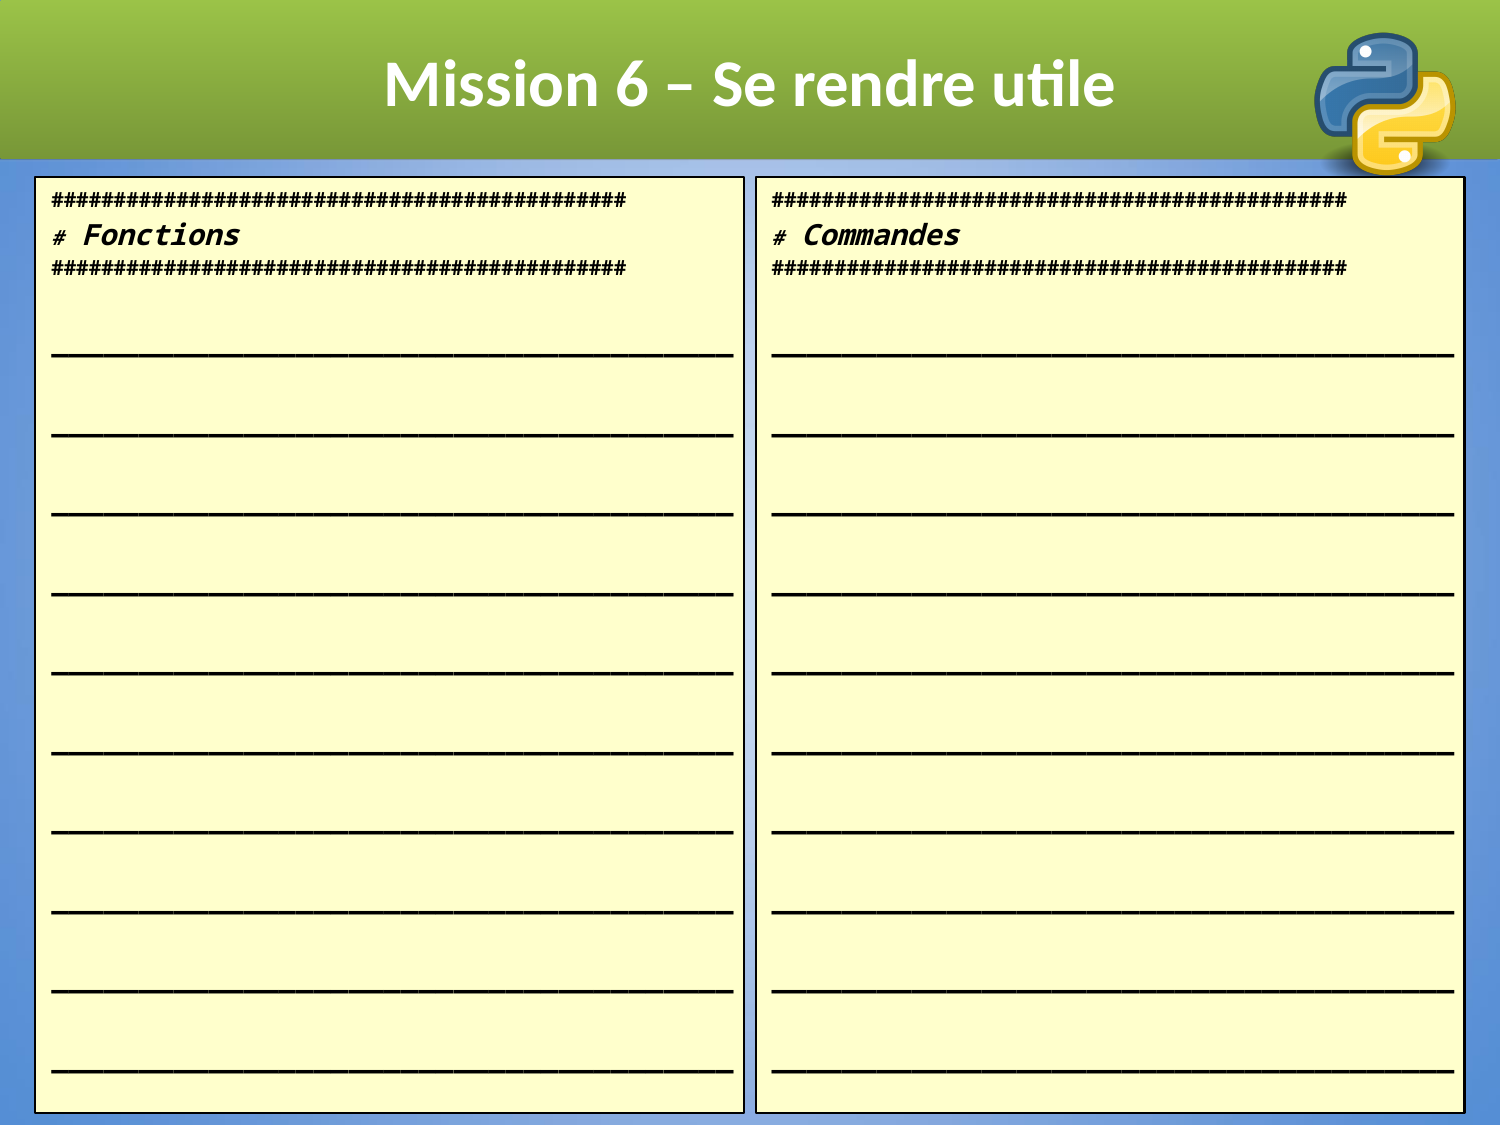

Mission 6 – Se rendre utile
##############################################
# Fonctions
##############################################
_______________________________________
_______________________________________
_______________________________________
_______________________________________
_______________________________________
_______________________________________
_______________________________________
_______________________________________
_______________________________________
_______________________________________
_______________________________________
_______________________________________
_______________________________________
_______________________________________
##############################################
# Commandes
##############################################
_______________________________________
_______________________________________
_______________________________________
_______________________________________
_______________________________________
_______________________________________
_______________________________________
_______________________________________
_______________________________________
_______________________________________
_______________________________________
_______________________________________
_______________________________________
_______________________________________